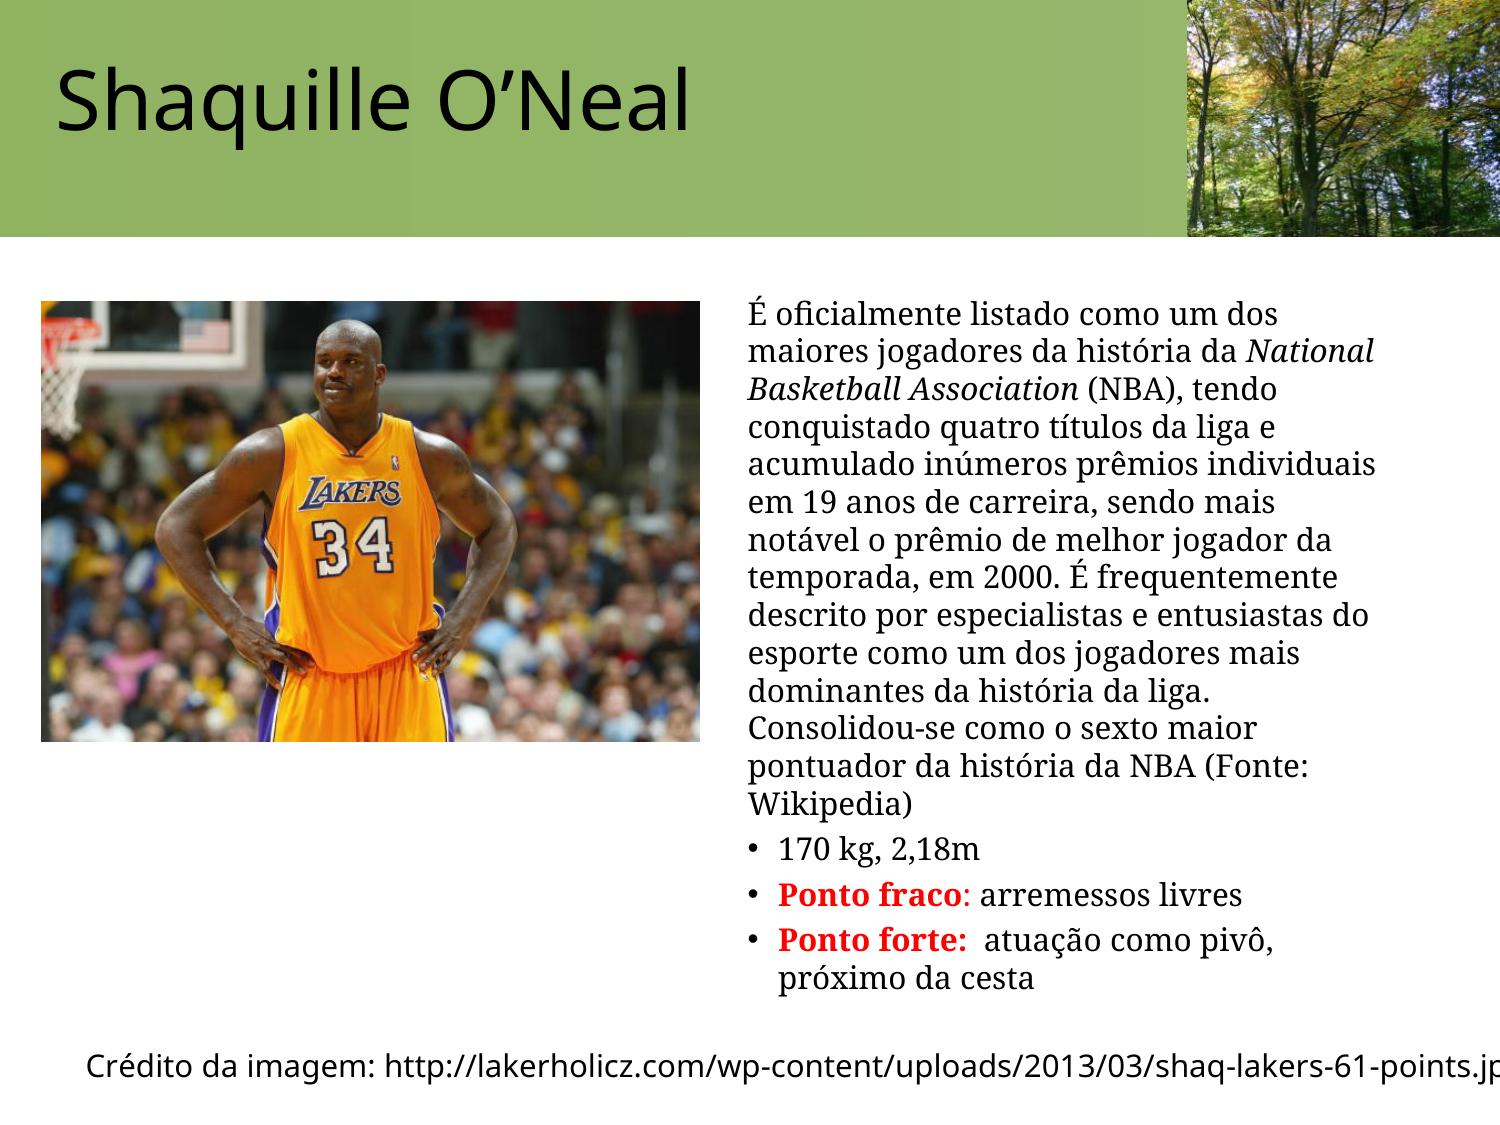

# Shaquille O’Neal
É oficialmente listado como um dos maiores jogadores da história da National Basketball Association (NBA), tendo conquistado quatro títulos da liga e acumulado inúmeros prêmios individuais em 19 anos de carreira, sendo mais notável o prêmio de melhor jogador da temporada, em 2000. É frequentemente descrito por especialistas e entusiastas do esporte como um dos jogadores mais dominantes da história da liga. Consolidou-se como o sexto maior pontuador da história da NBA (Fonte: Wikipedia)
170 kg, 2,18m
Ponto fraco: arremessos livres
Ponto forte: atuação como pivô, próximo da cesta
Crédito da imagem: http://lakerholicz.com/wp-content/uploads/2013/03/shaq-lakers-61-points.jpg